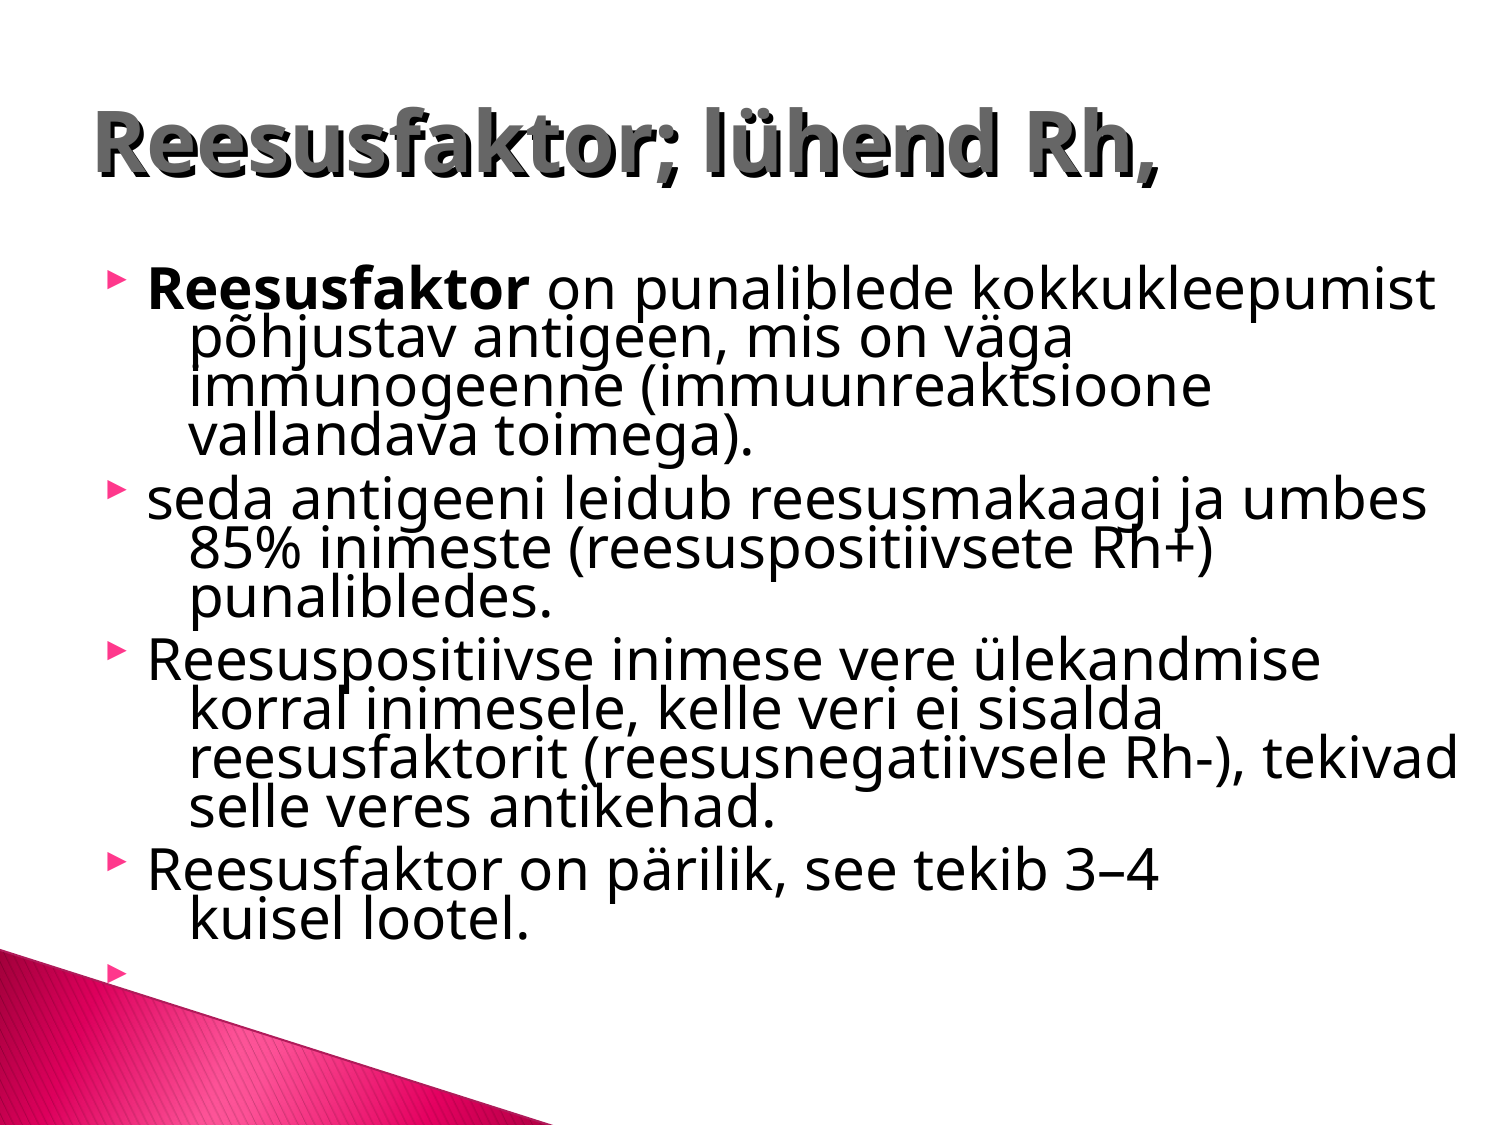

Reesusfaktor; lühend Rh,
# Reesusfaktor on punaliblede kokkukleepumist põhjustav antigeen, mis on väga immunogeenne (immuunreaktsioone vallandava toimega).
seda antigeeni leidub reesusmakaagi ja umbes 85% inimeste (reesuspositiivsete Rh+) punalibledes.
Reesuspositiivse inimese vere ülekandmise korral inimesele, kelle veri ei sisalda reesusfaktorit (reesusnegatiivsele Rh-), tekivad selle veres antikehad.
Reesusfaktor on pärilik, see tekib 3–4 kuisel lootel.